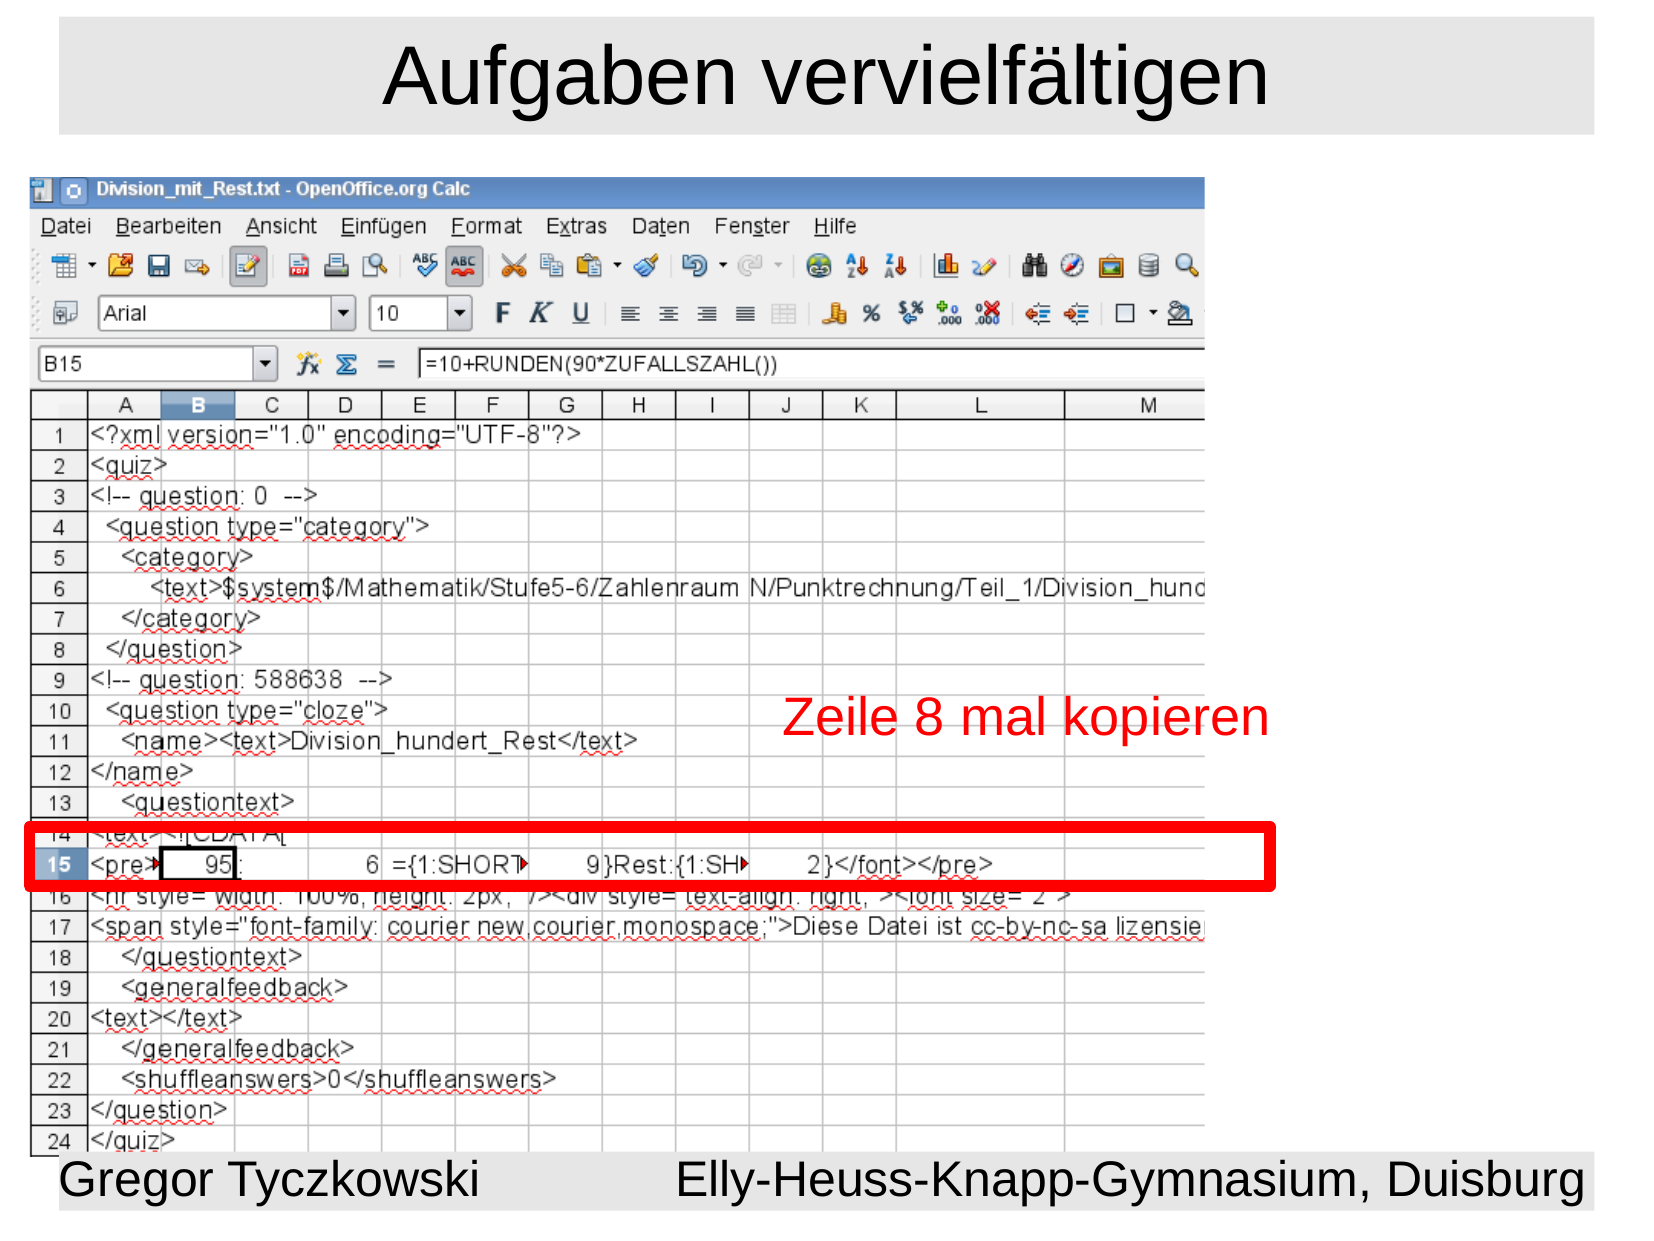

# Aufgaben vervielfältigen
Zeile 8 mal kopieren
Gregor Tyczkowski Elly-Heuss-Knapp-Gymnasium, Duisburg